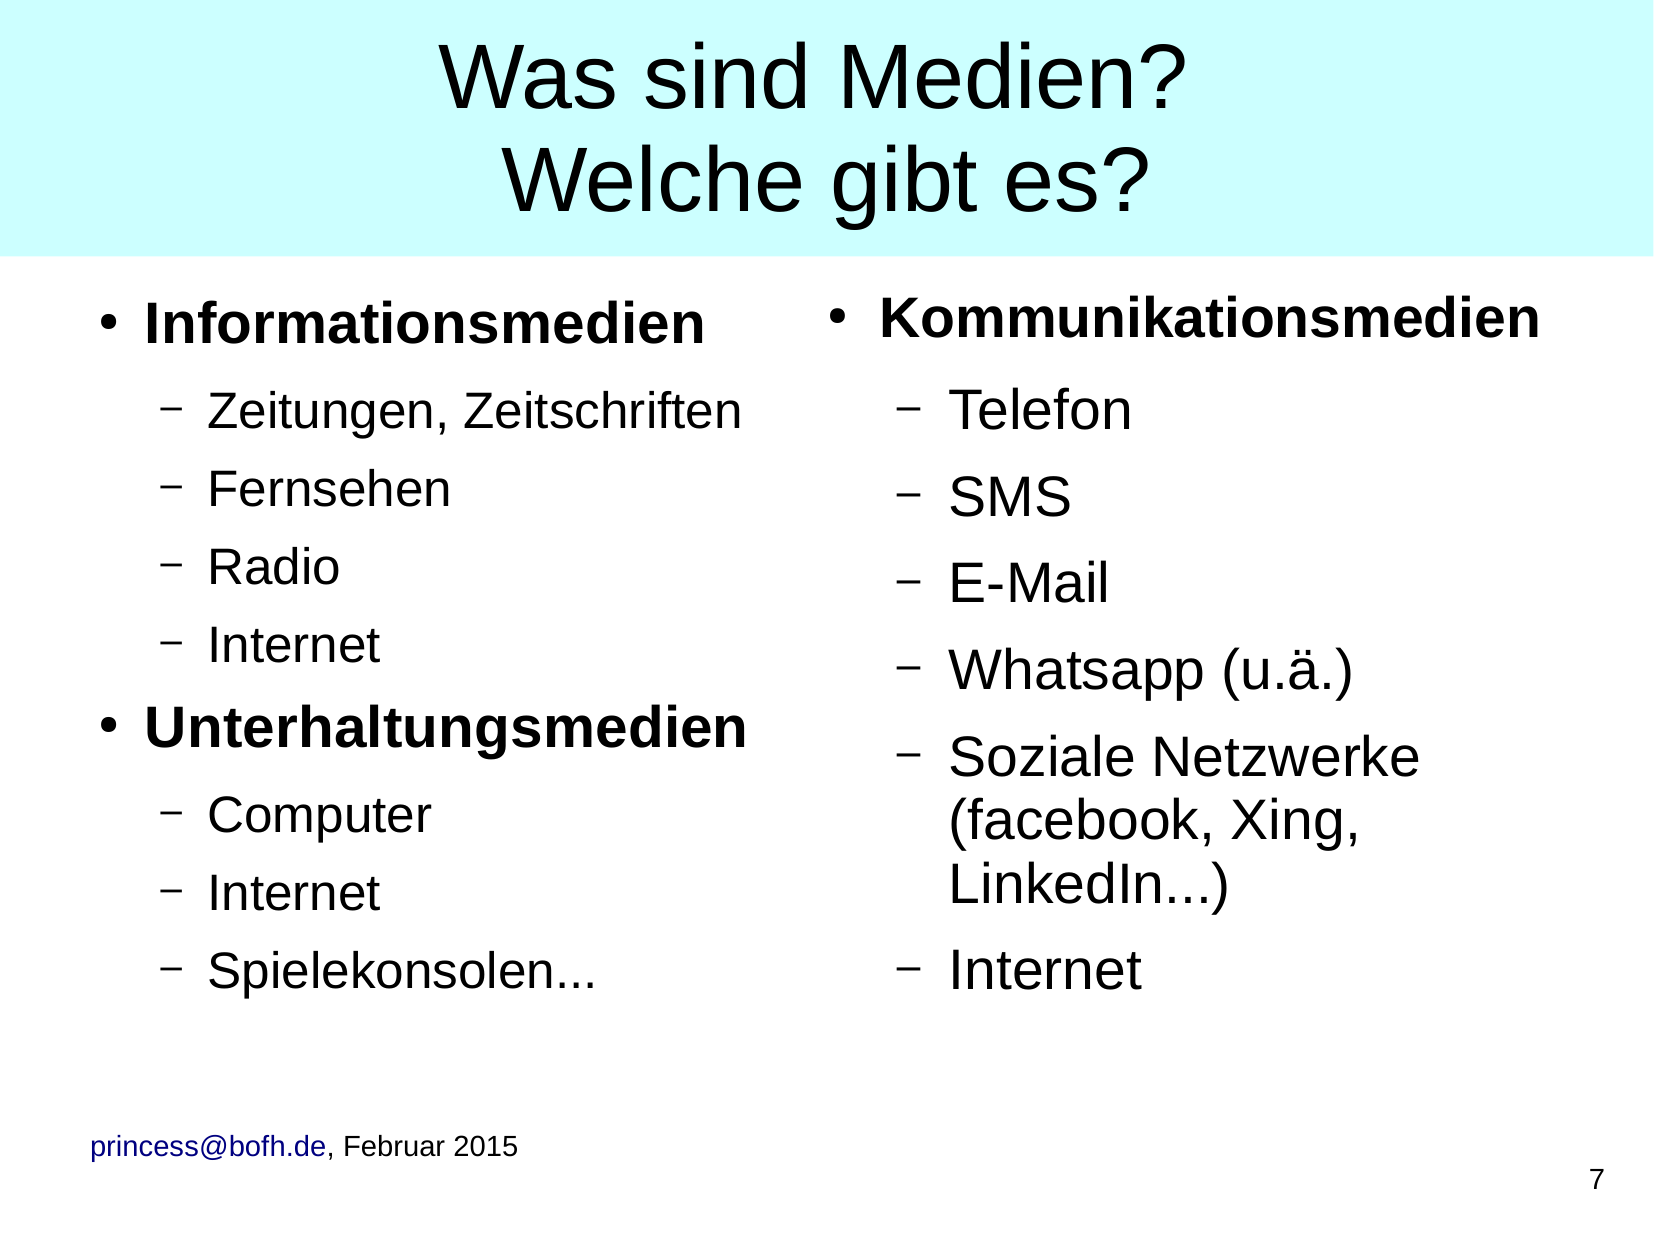

# Was sind Medien? Welche gibt es?
Kommunikationsmedien
Telefon
SMS
E-Mail
Whatsapp (u.ä.)
Soziale Netzwerke (facebook, Xing, LinkedIn...)
Internet
Informationsmedien
Zeitungen, Zeitschriften
Fernsehen
Radio
Internet
Unterhaltungsmedien
Computer
Internet
Spielekonsolen...
Andi @ Furtwangen 2015